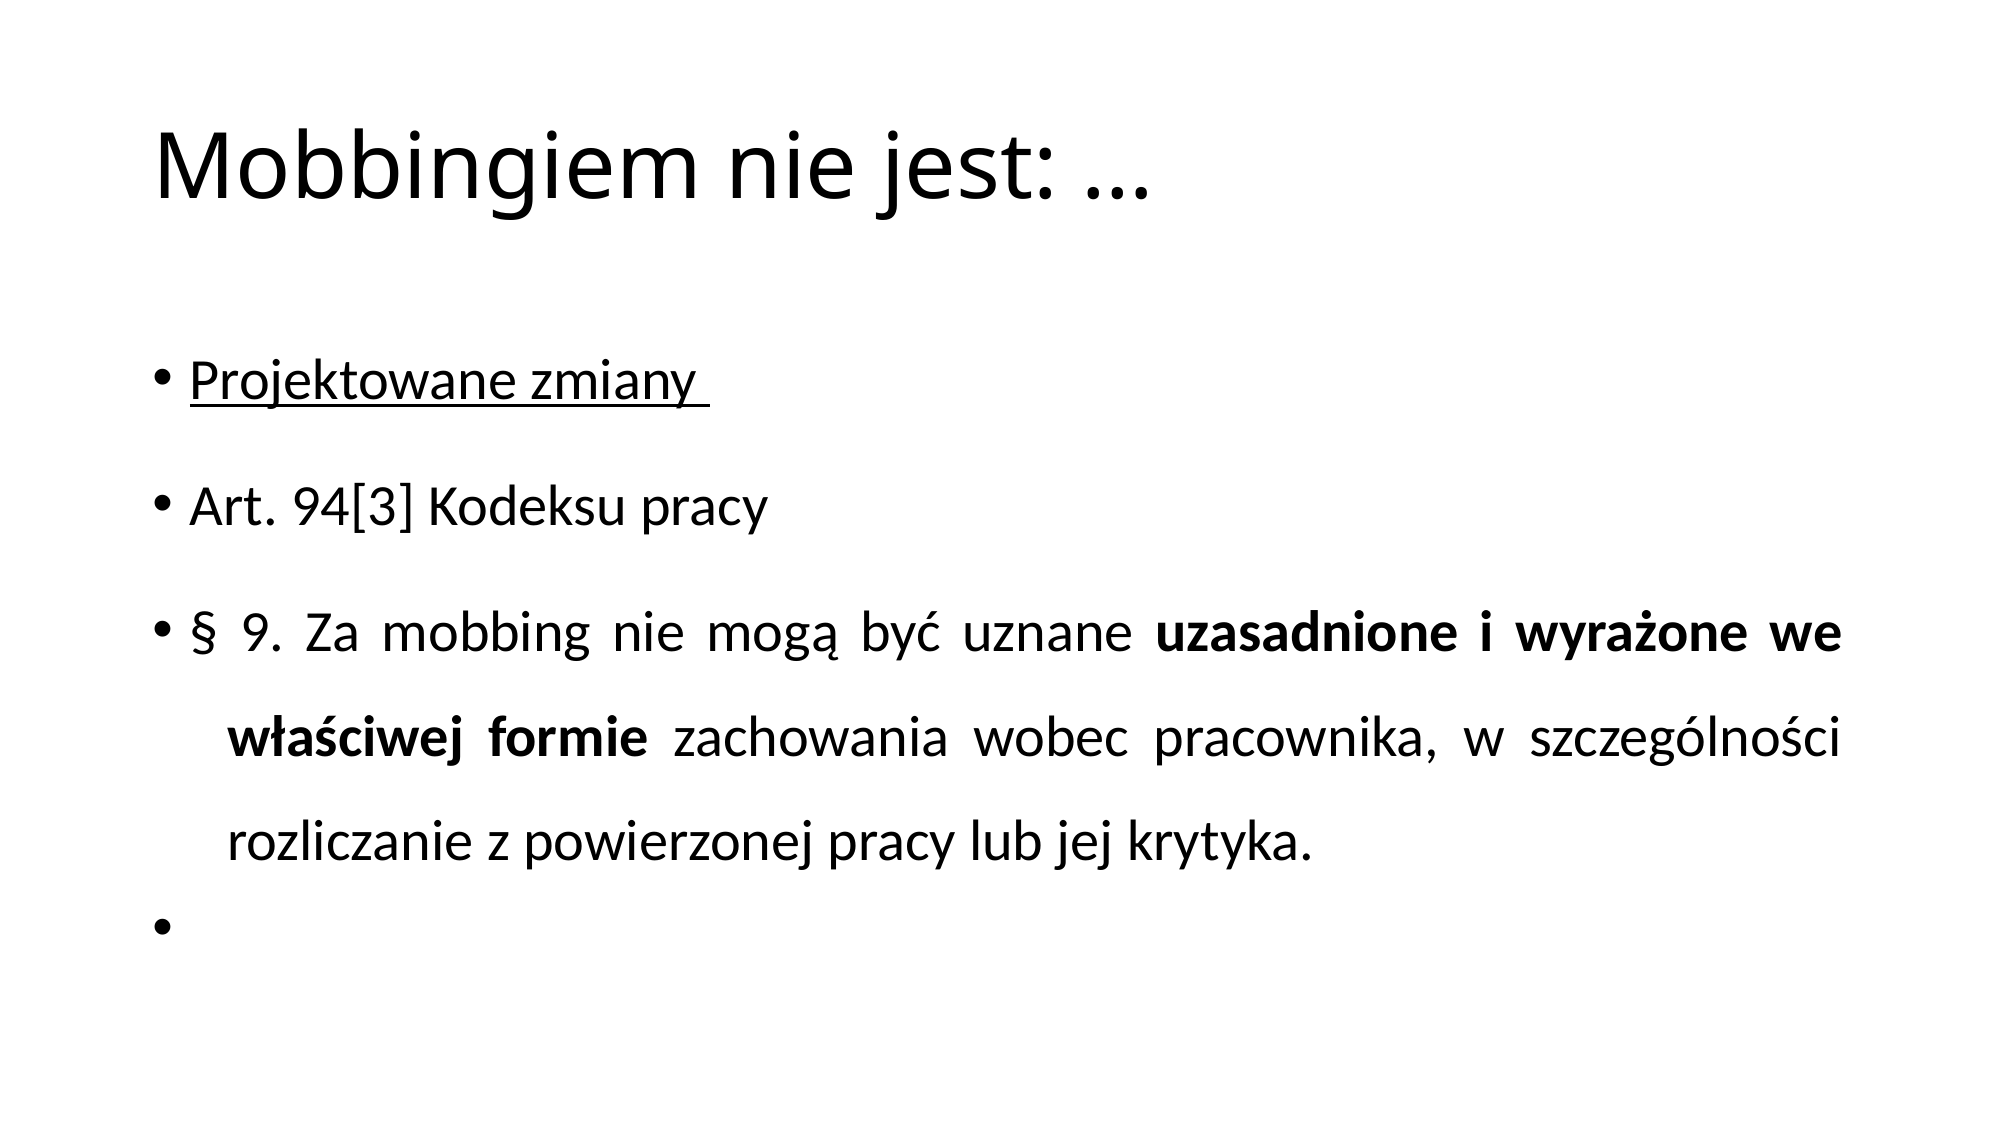

# Mobbingiem nie jest: …
Projektowane zmiany
Art. 94[3] Kodeksu pracy
§ 9. Za mobbing nie mogą być uznane uzasadnione i wyrażone we właściwej formie zachowania wobec pracownika, w szczególności rozliczanie z powierzonej pracy lub jej krytyka.